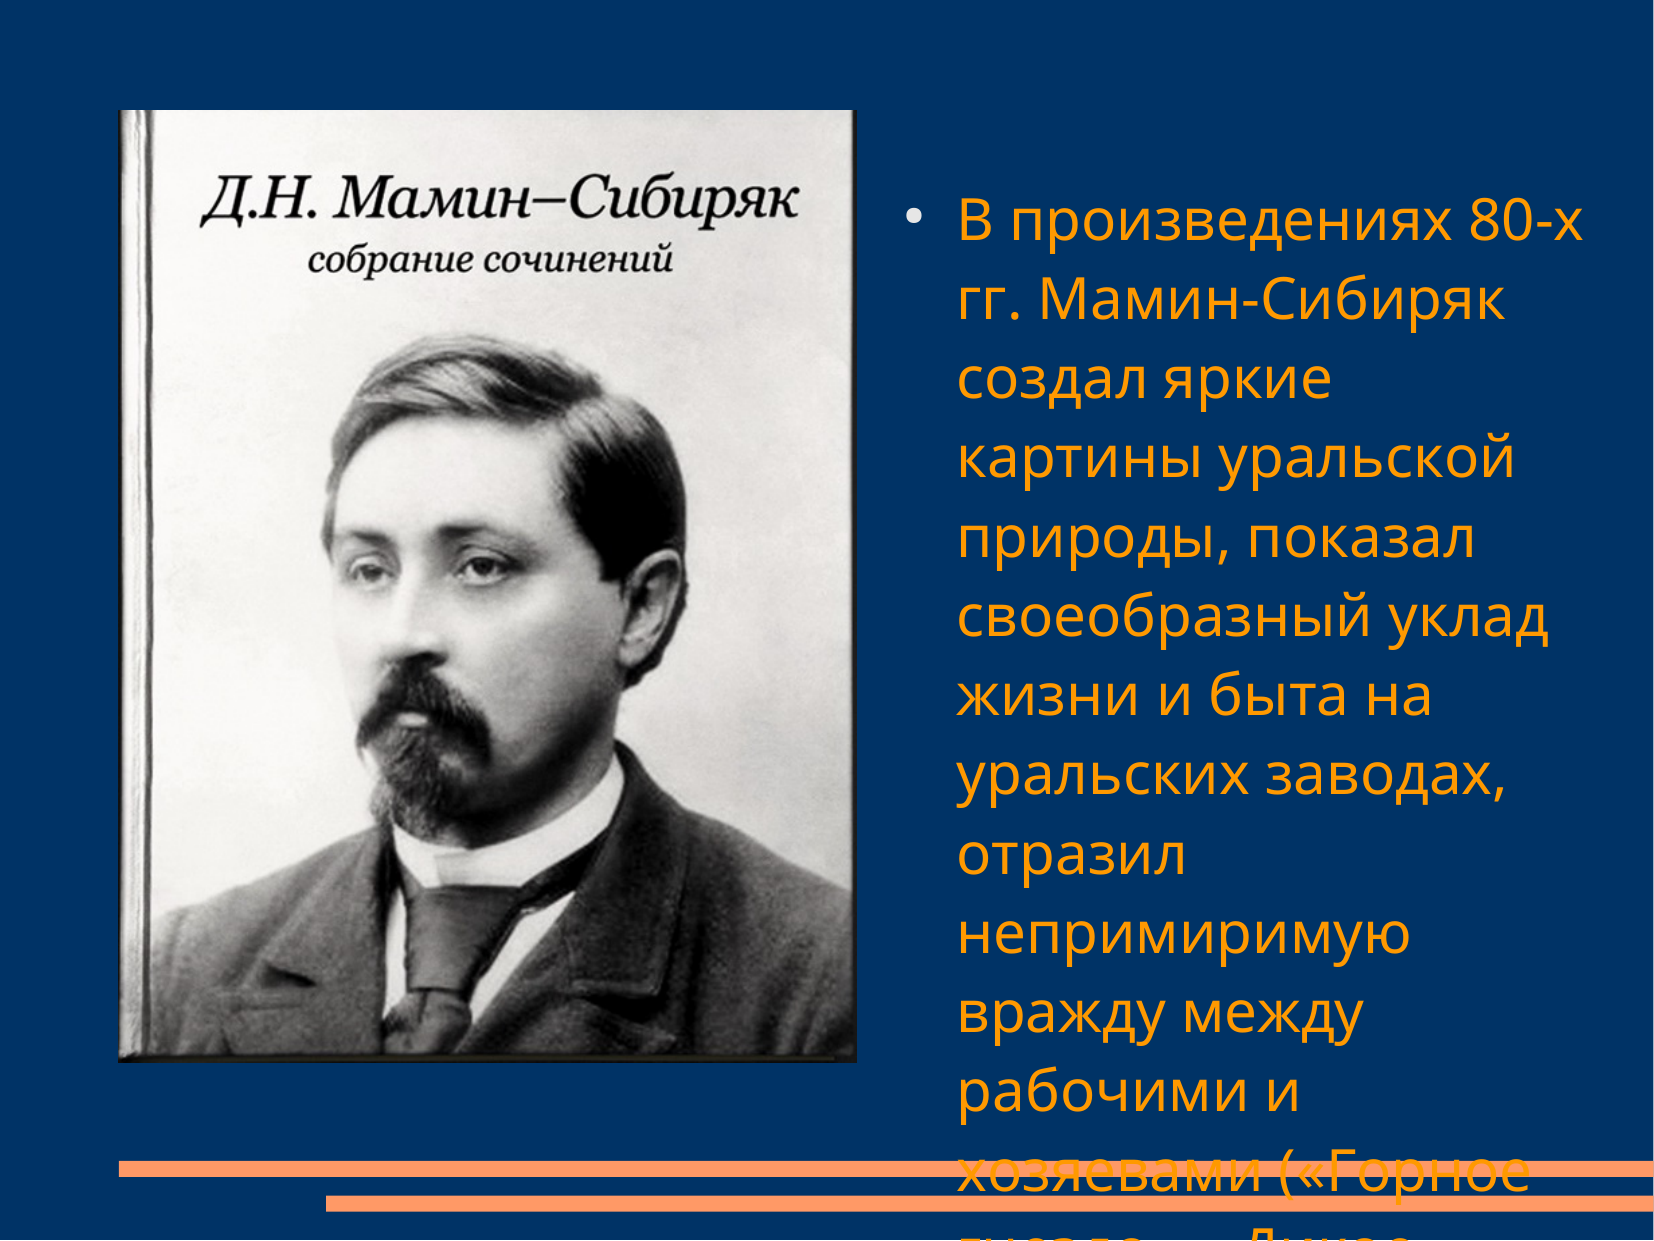

# В произведениях 80-х гг. Мамин-Сибиряк создал яркие картины уральской природы, показал своеобразный уклад жизни и быта на уральских заводах, отразил непримиримую вражду между рабочими и хозяевами («Горное гнездо», «Дикое счастье», «Уральские рассказы» и др.).